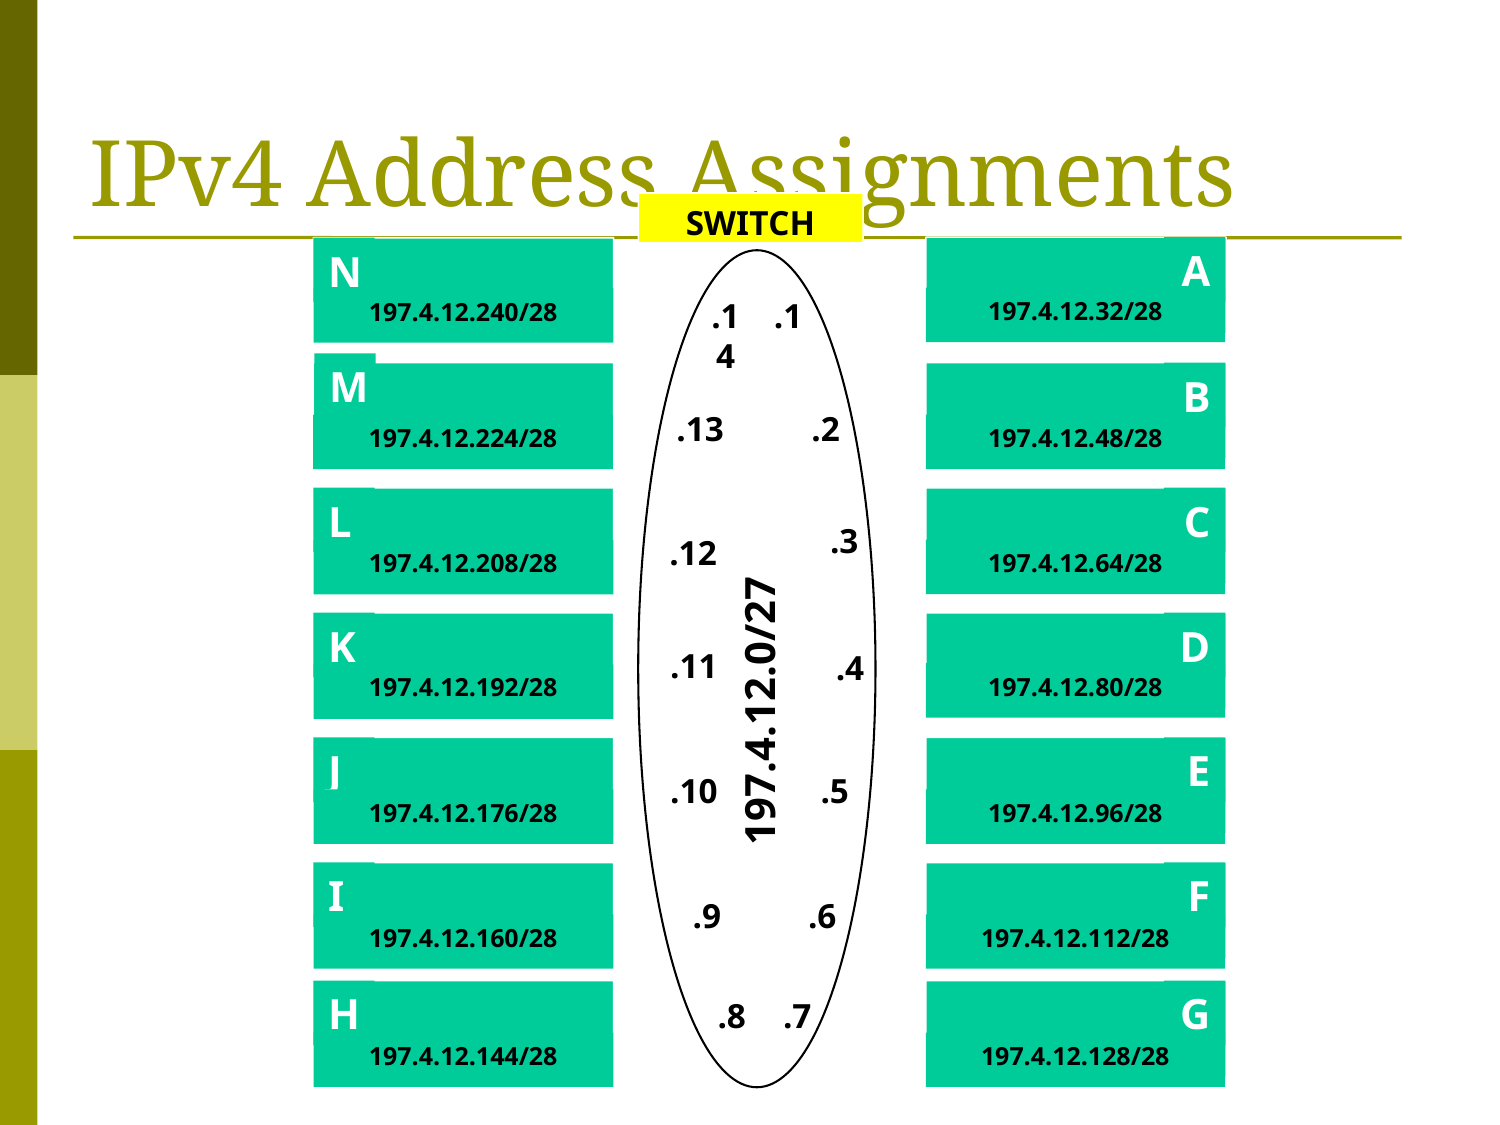

IPv4 Address Assignments
SWITCH
A
N
.14
.1
197.4.12.32/28
197.4.12.240/28
M
B
.13
.2
197.4.12.224/28
197.4.12.48/28
L
C
.3
.12
197.4.12.64/28
197.4.12.208/28
197.4.12.0/27
K
D
.11
.4
197.4.12.80/28
197.4.12.192/28
J
E
.10
.5
197.4.12.176/28
197.4.12.96/28
I
F
.9
.6
197.4.12.160/28
197.4.12.112/28
H
G
.8
.7
197.4.12.144/28
197.4.12.128/28